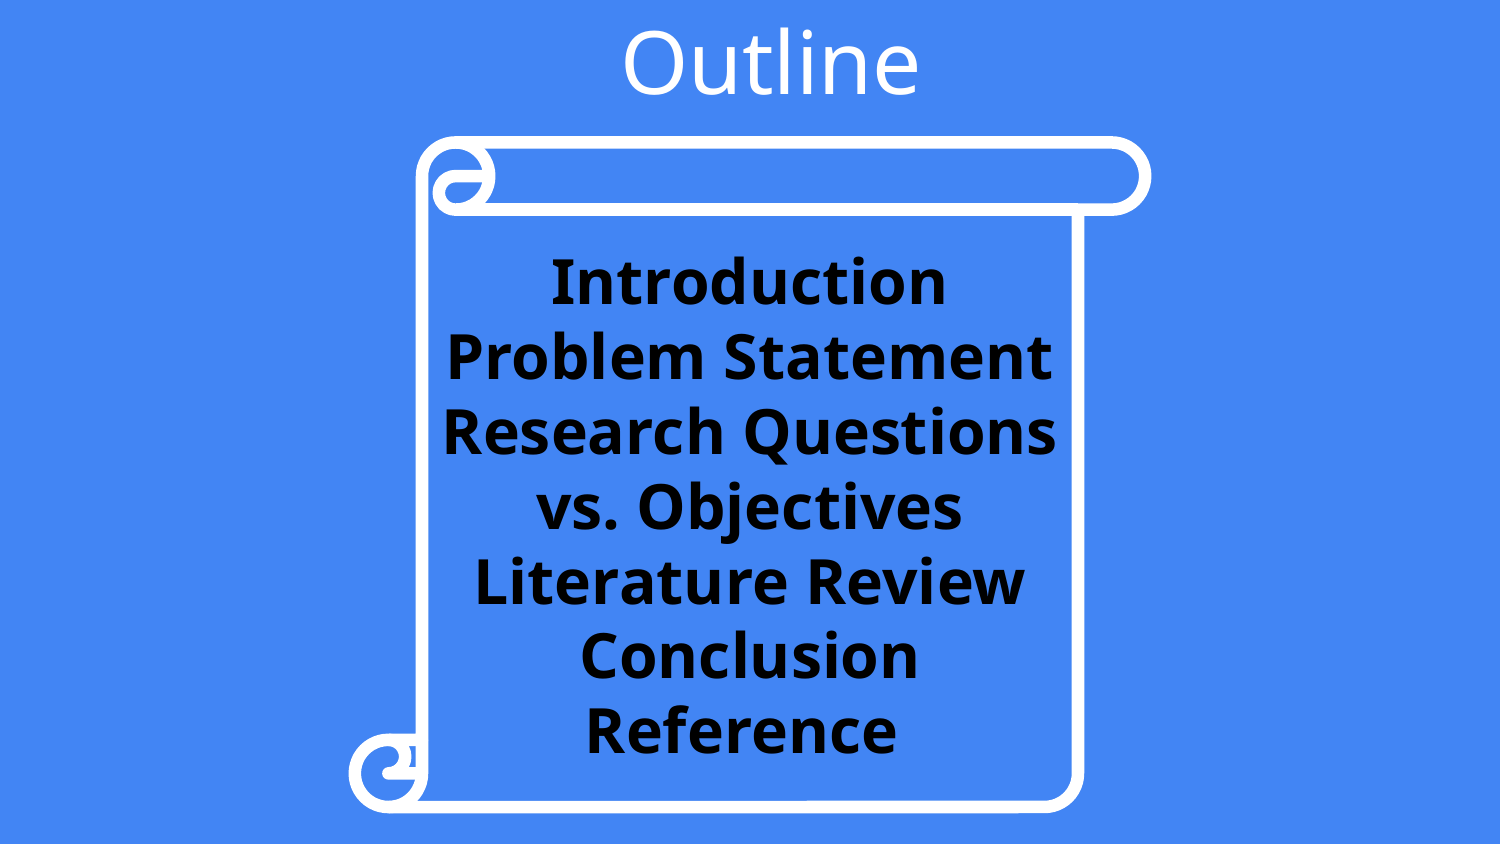

# Outline
Introduction
Problem Statement
Research Questions vs. Objectives
Literature Review
Conclusion
Reference